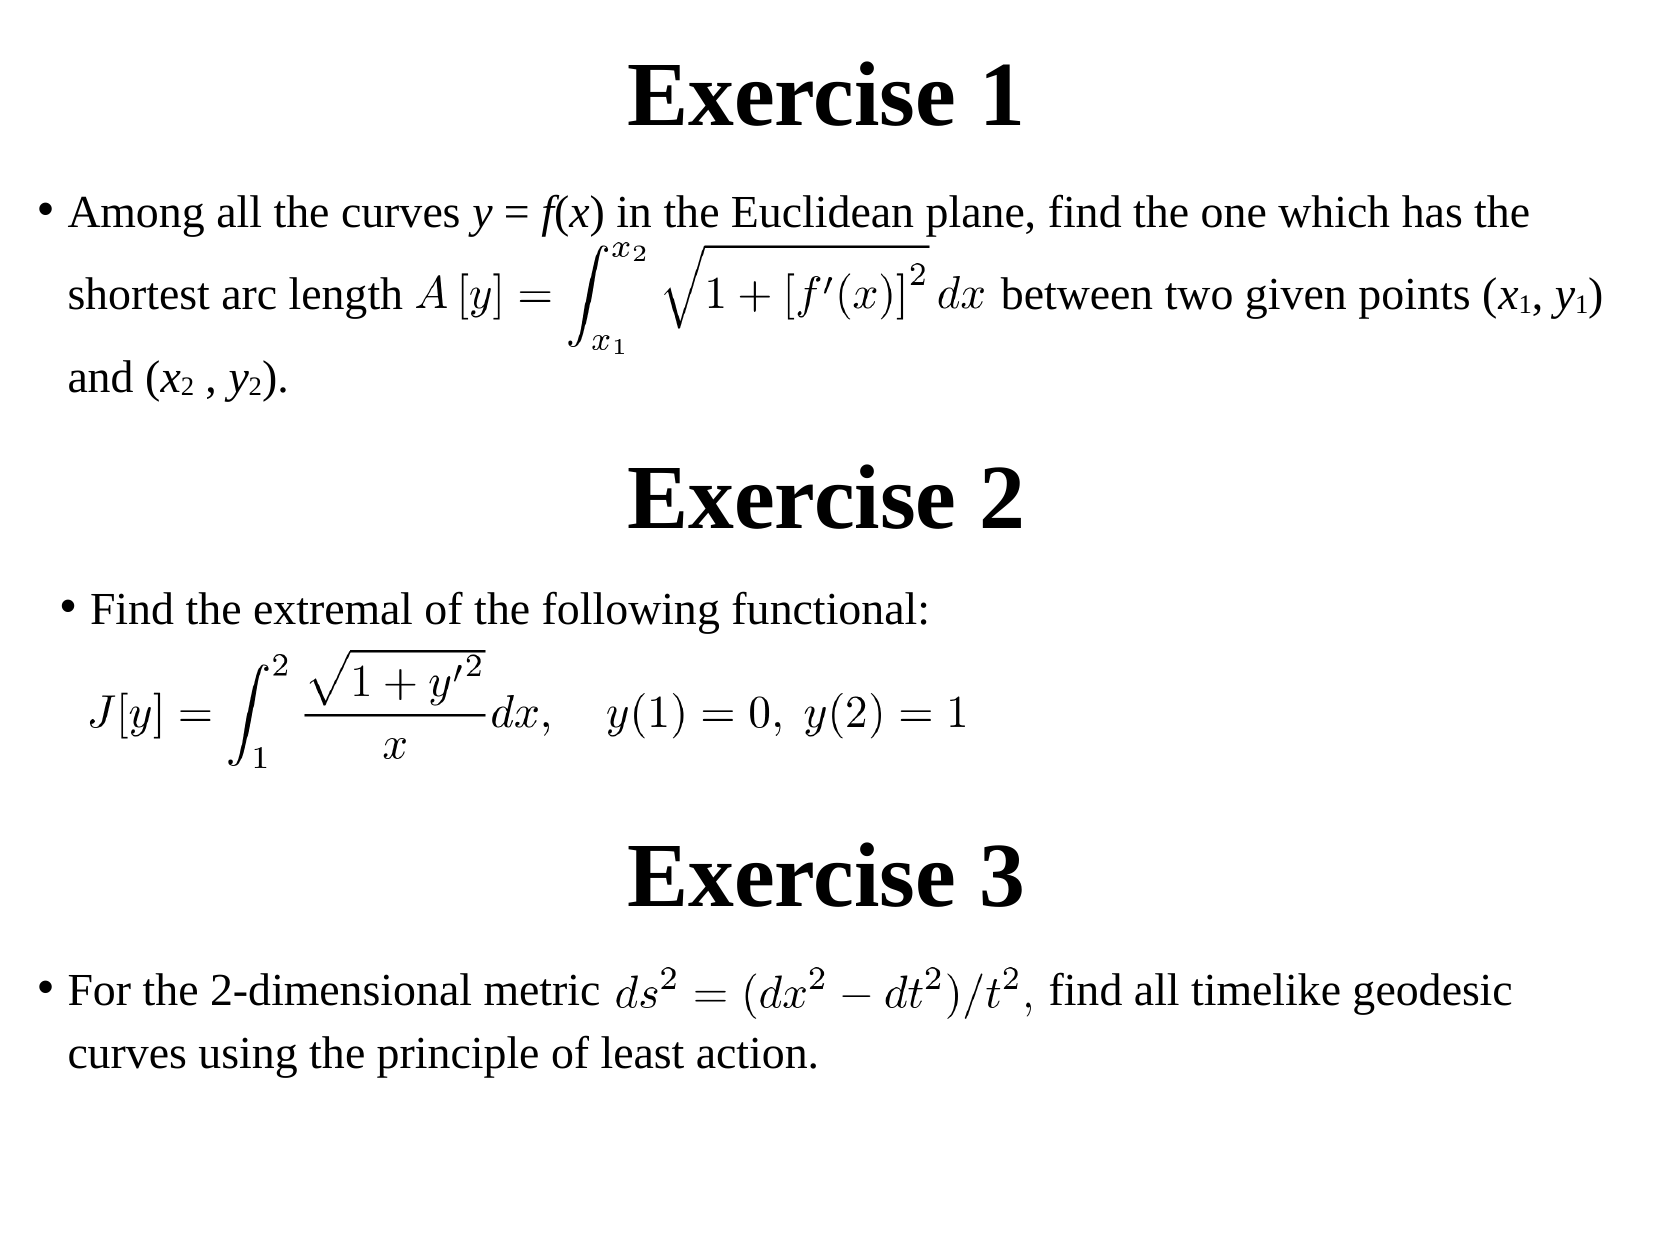

# Exercise 1
Among all the curves y = f(x) in the Euclidean plane, find the one which has the shortest arc length between two given points (x1, y1) and (x2 , y2).
Exercise 2
Find the extremal of the following functional:
Exercise 3
For the 2-dimensional metric find all timelike geodesic curves using the principle of least action.